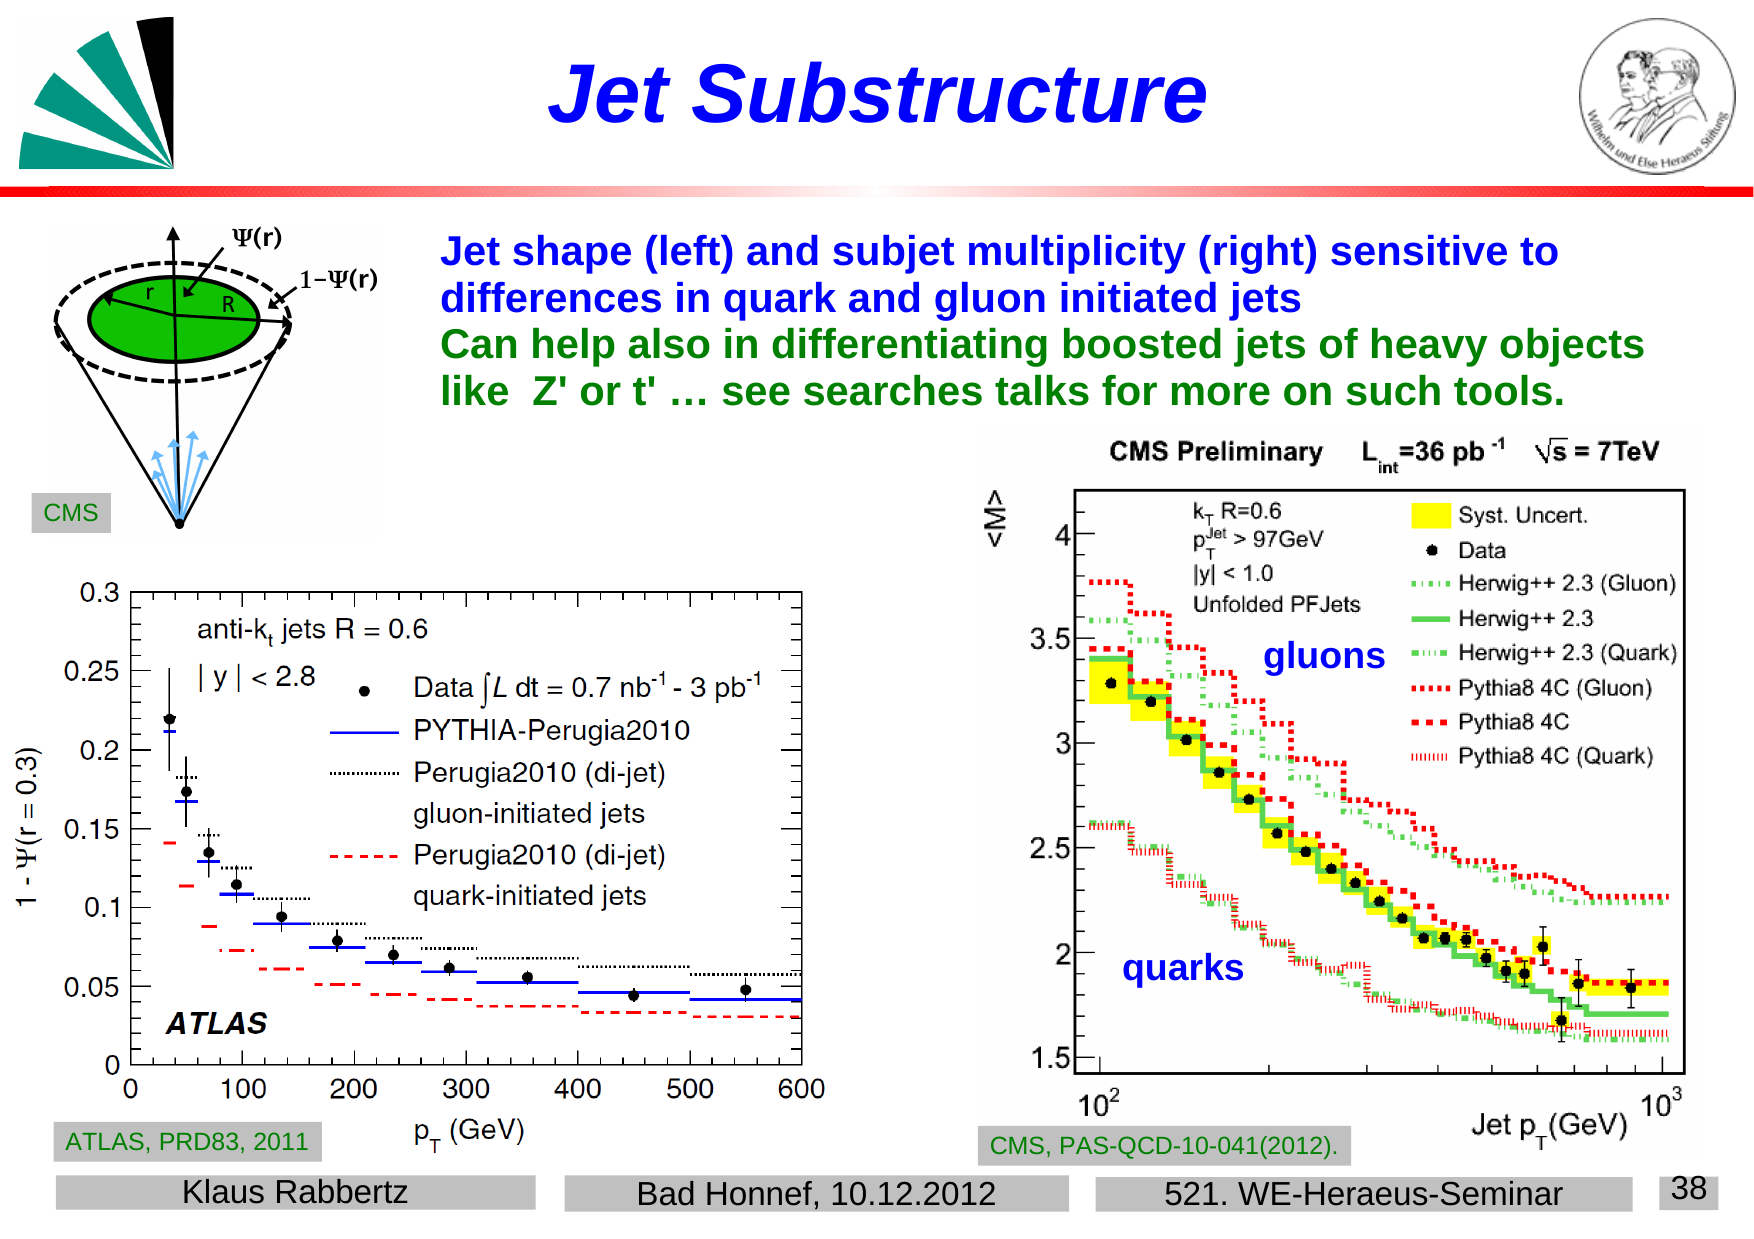

# Jet Substructure
Jet shape (left) and subjet multiplicity (right) sensitive to
differences in quark and gluon initiated jets
Can help also in differentiating boosted jets of heavy objects
like Z' or t' … see searches talks for more on such tools.
CMS
gluons
quarks
ATLAS, PRD83, 2011
CMS, PAS-QCD-10-041(2012).